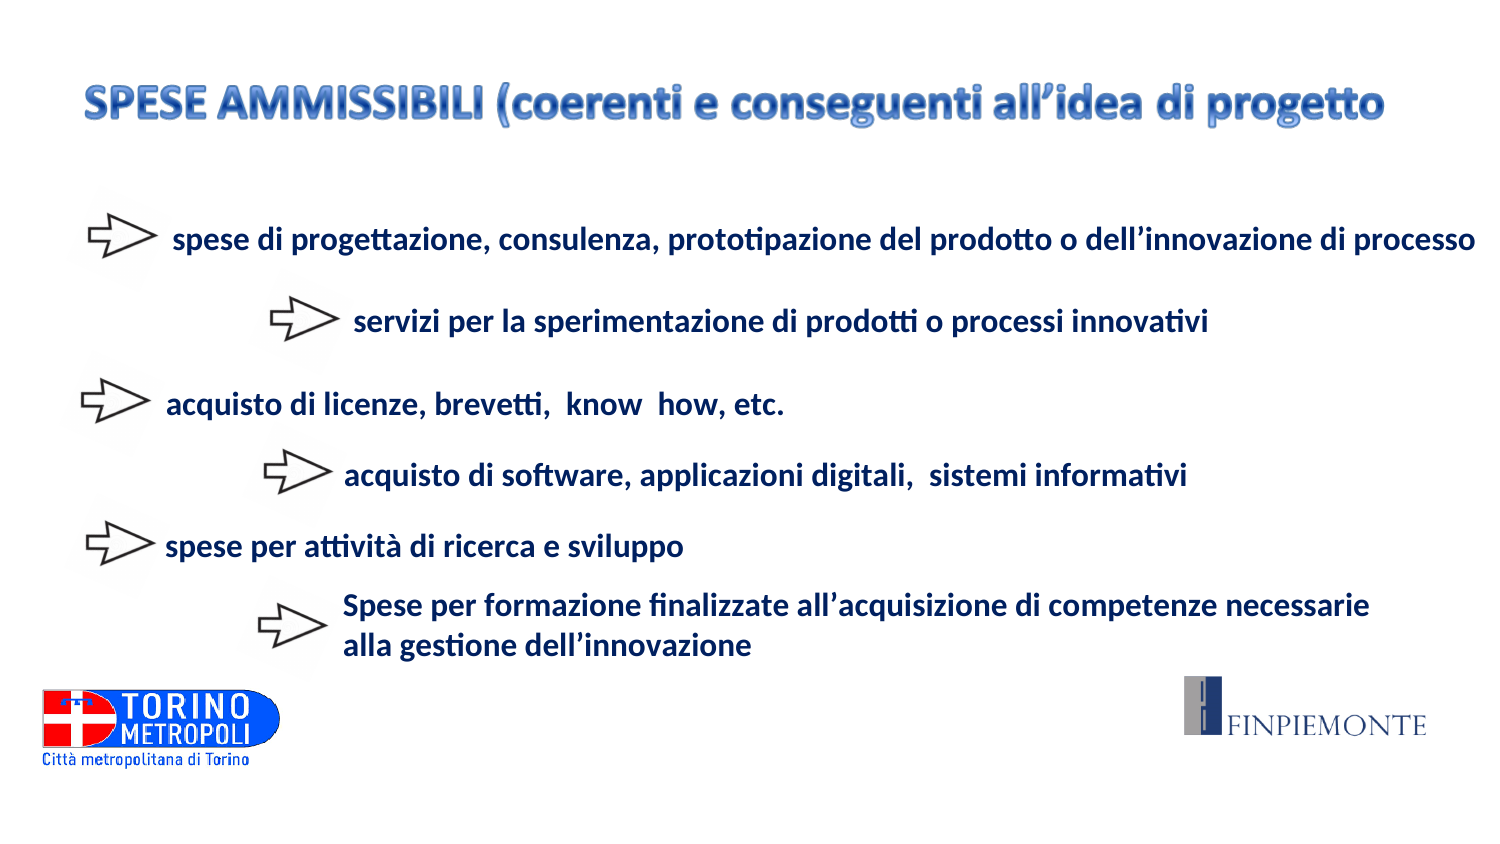

spese di progettazione, consulenza, prototipazione del prodotto o dell’innovazione di processo
servizi per la sperimentazione di prodotti o processi innovativi
acquisto di licenze, brevetti, know how, etc.
acquisto di software, applicazioni digitali, sistemi informativi
spese per attività di ricerca e sviluppo
Spese per formazione finalizzate all’acquisizione di competenze necessarie
alla gestione dell’innovazione